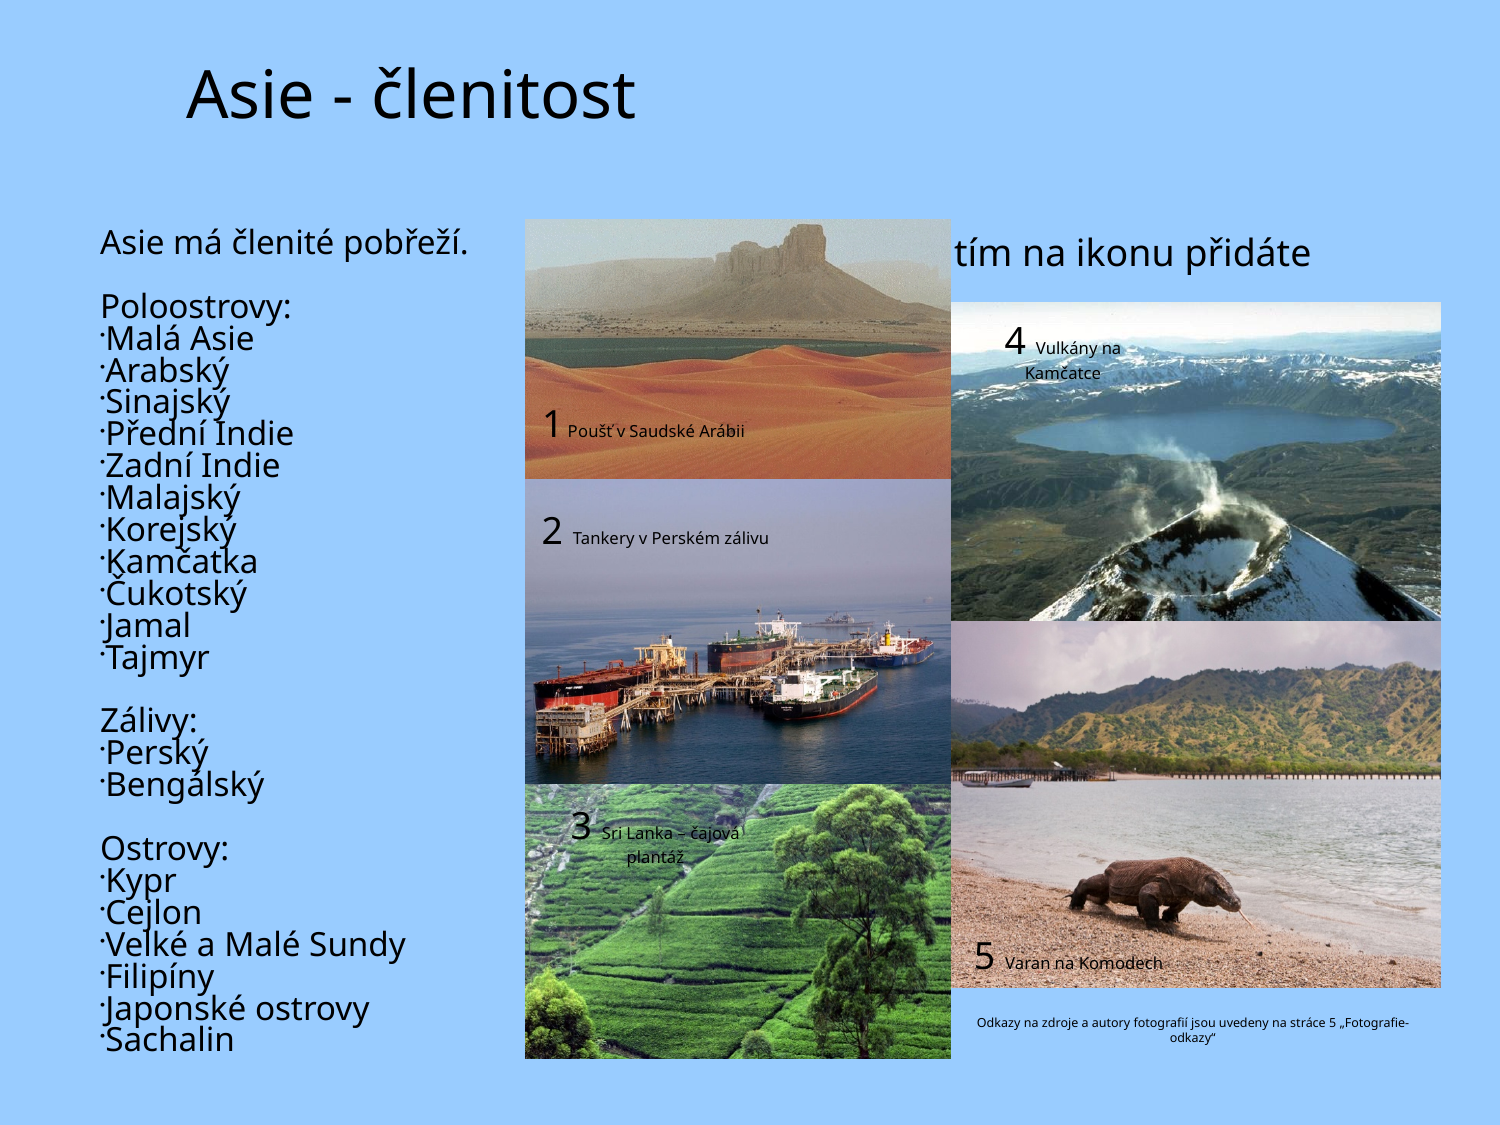

# Asie - členitost
Asie má členité pobřeží.
Poloostrovy:
Malá Asie
Arabský
Sinajský
Přední Indie
Zadní Indie
Malajský
Korejský
Kamčatka
Čukotský
Jamal
Tajmyr
Zálivy:
Perský
Bengálský
Ostrovy:
Kypr
Cejlon
Velké a Malé Sundy
Filipíny
Japonské ostrovy
Sachalin
4 Vulkány na Kamčatce
1 Poušť v Saudské Arábii
2 Tankery v Perském zálivu
2
3 Sri Lanka – čajová plantáž
5 Varan na Komodech
Odkazy na zdroje a autory fotografií jsou uvedeny na stráce 5 „Fotografie-odkazy“